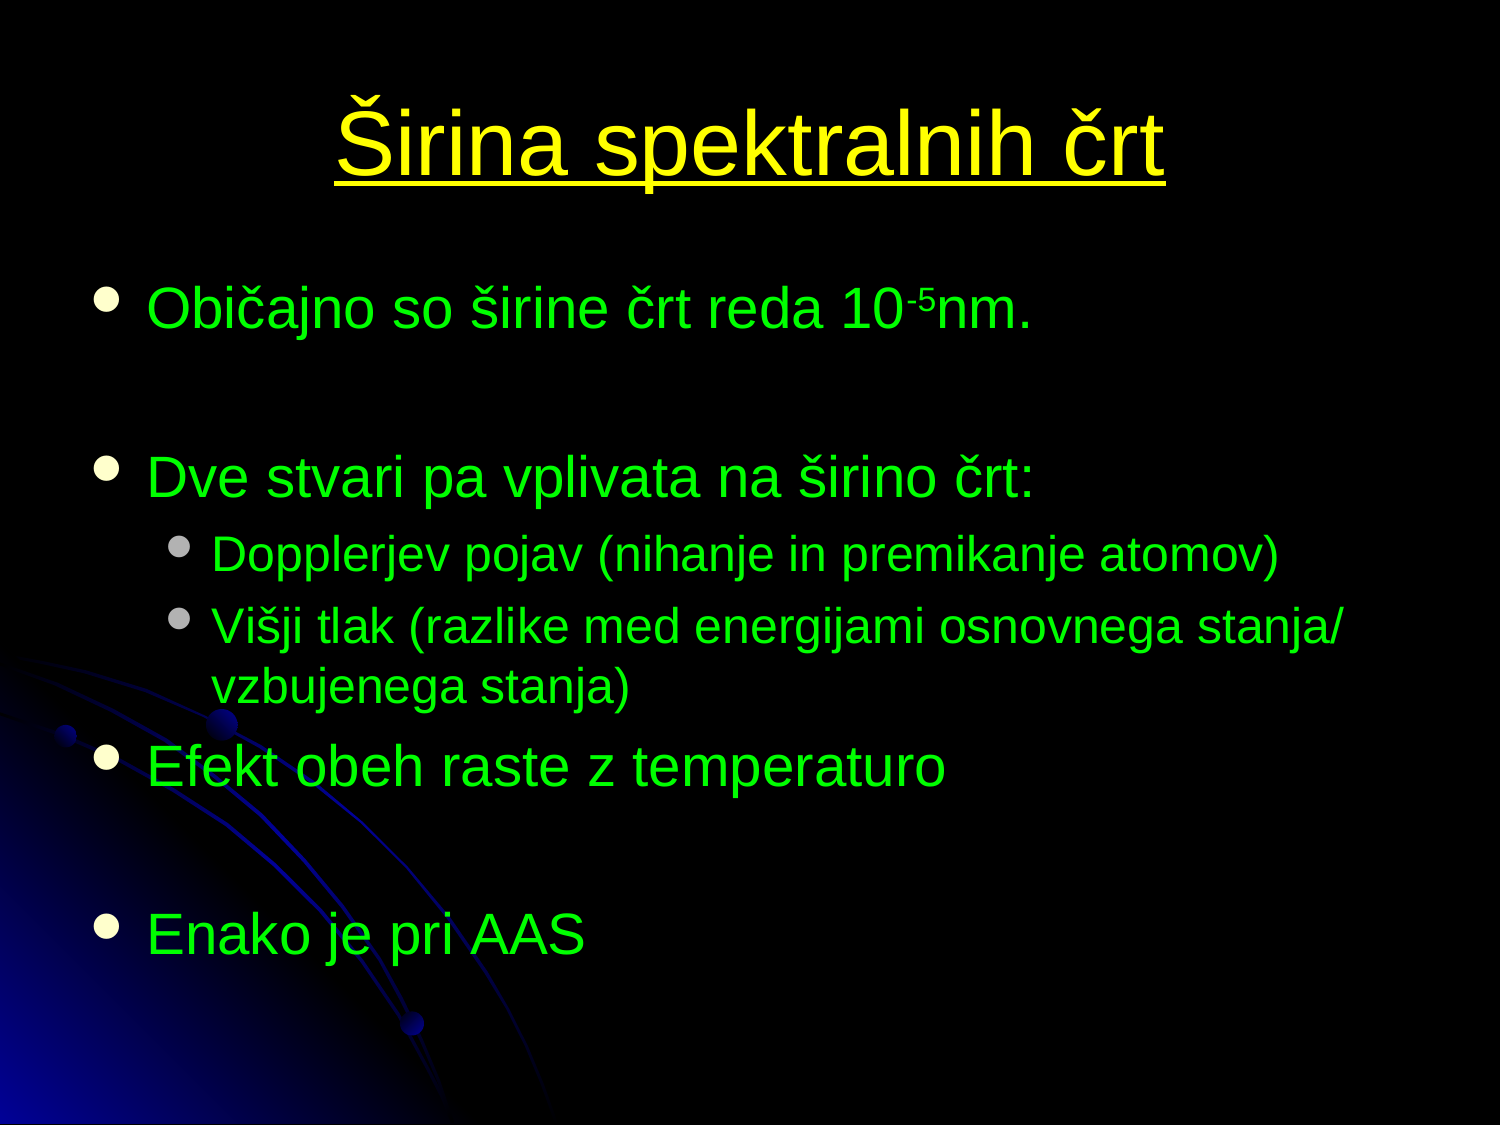

# Širina spektralnih črt
Običajno so širine črt reda 10-5nm.
Dve stvari pa vplivata na širino črt:
Dopplerjev pojav (nihanje in premikanje atomov)
Višji tlak (razlike med energijami osnovnega stanja/ vzbujenega stanja)
Efekt obeh raste z temperaturo
Enako je pri AAS